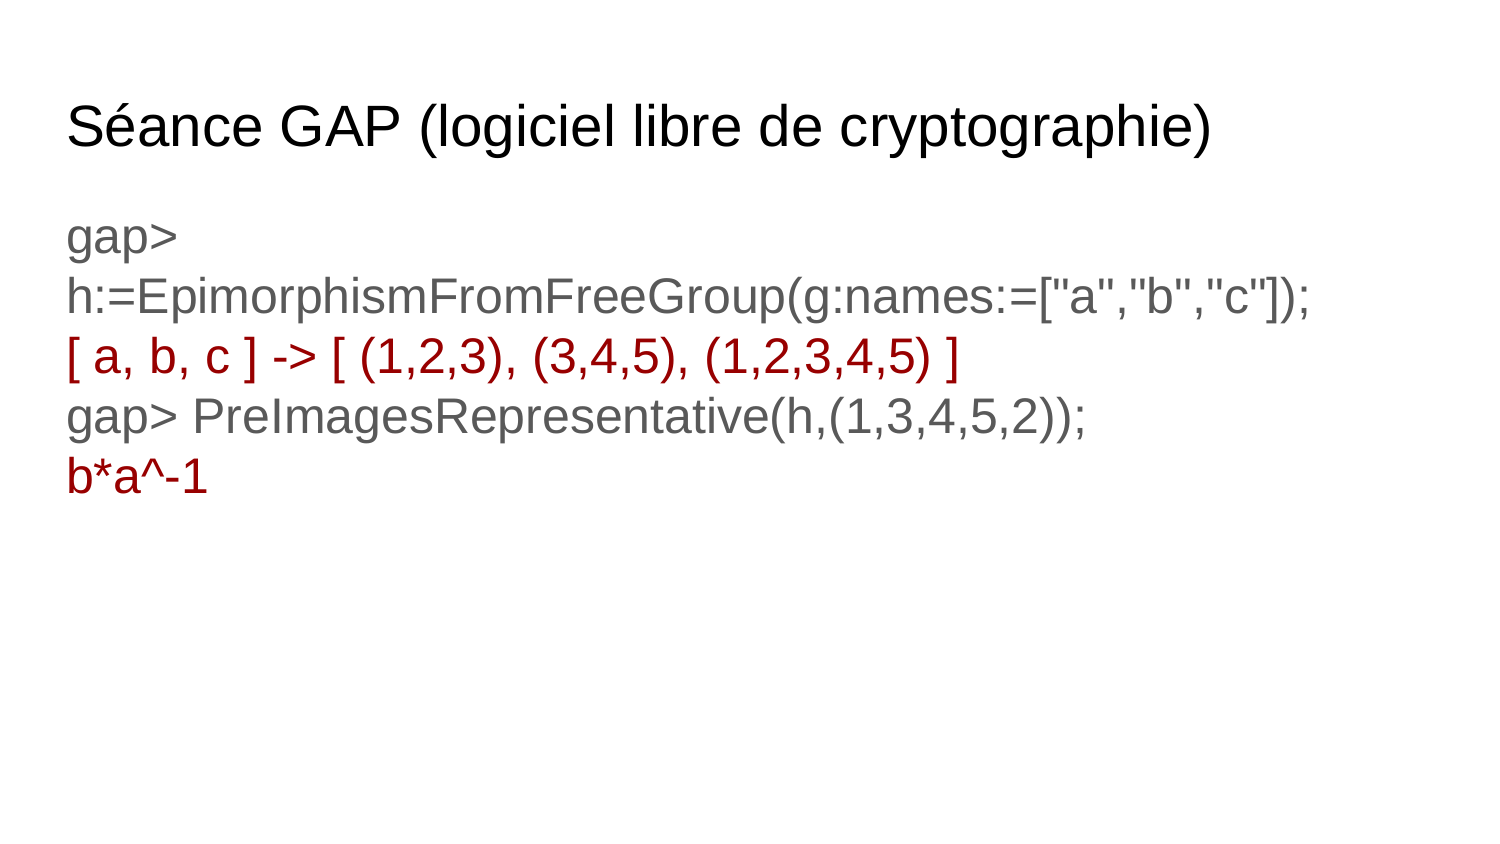

# Séance GAP (logiciel libre de cryptographie)
gap> h:=EpimorphismFromFreeGroup(g:names:=["a","b","c"]);
[ a, b, c ] -> [ (1,2,3), (3,4,5), (1,2,3,4,5) ]
gap> PreImagesRepresentative(h,(1,3,4,5,2));
b*a^-1